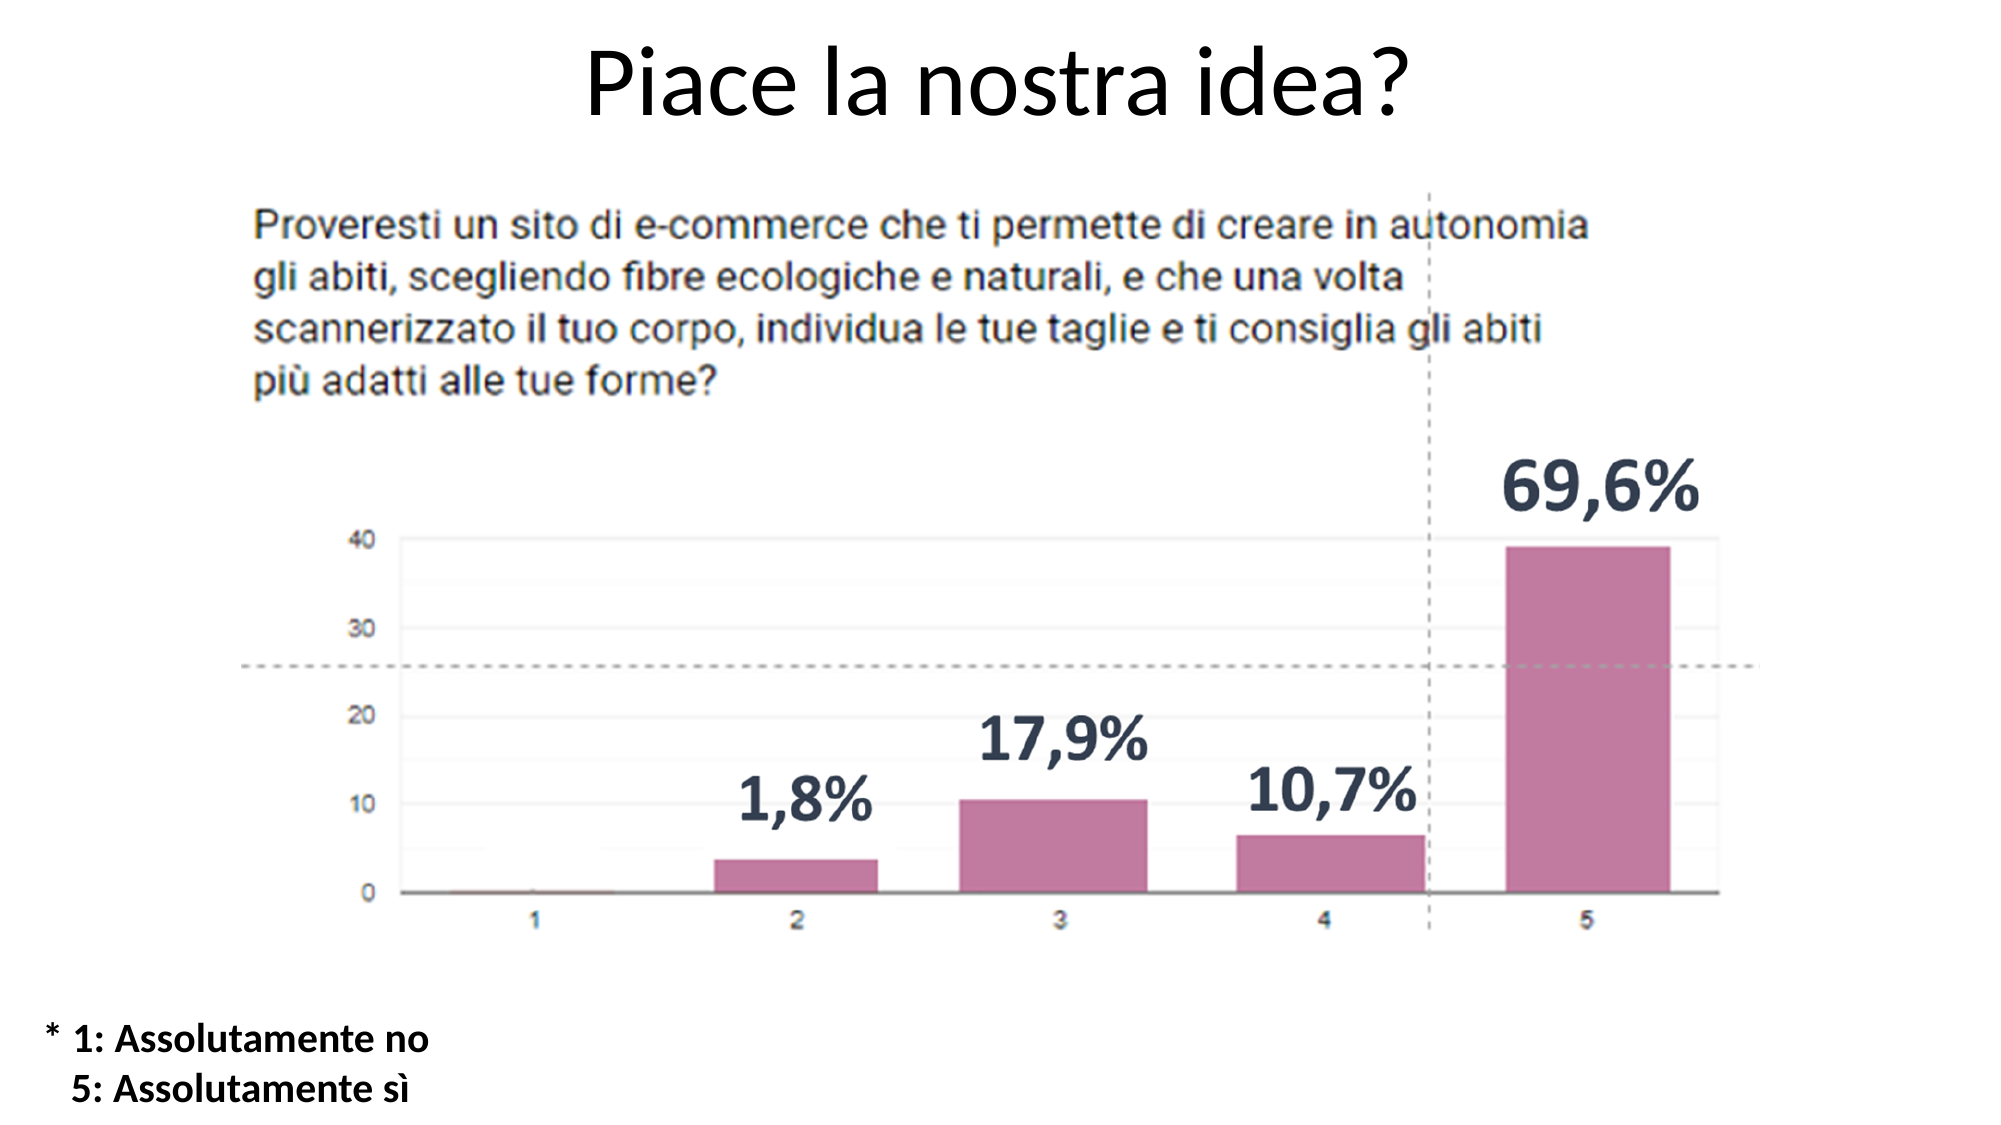

Piace la nostra idea?
 * 1: Assolutamente no
 5: Assolutamente sì